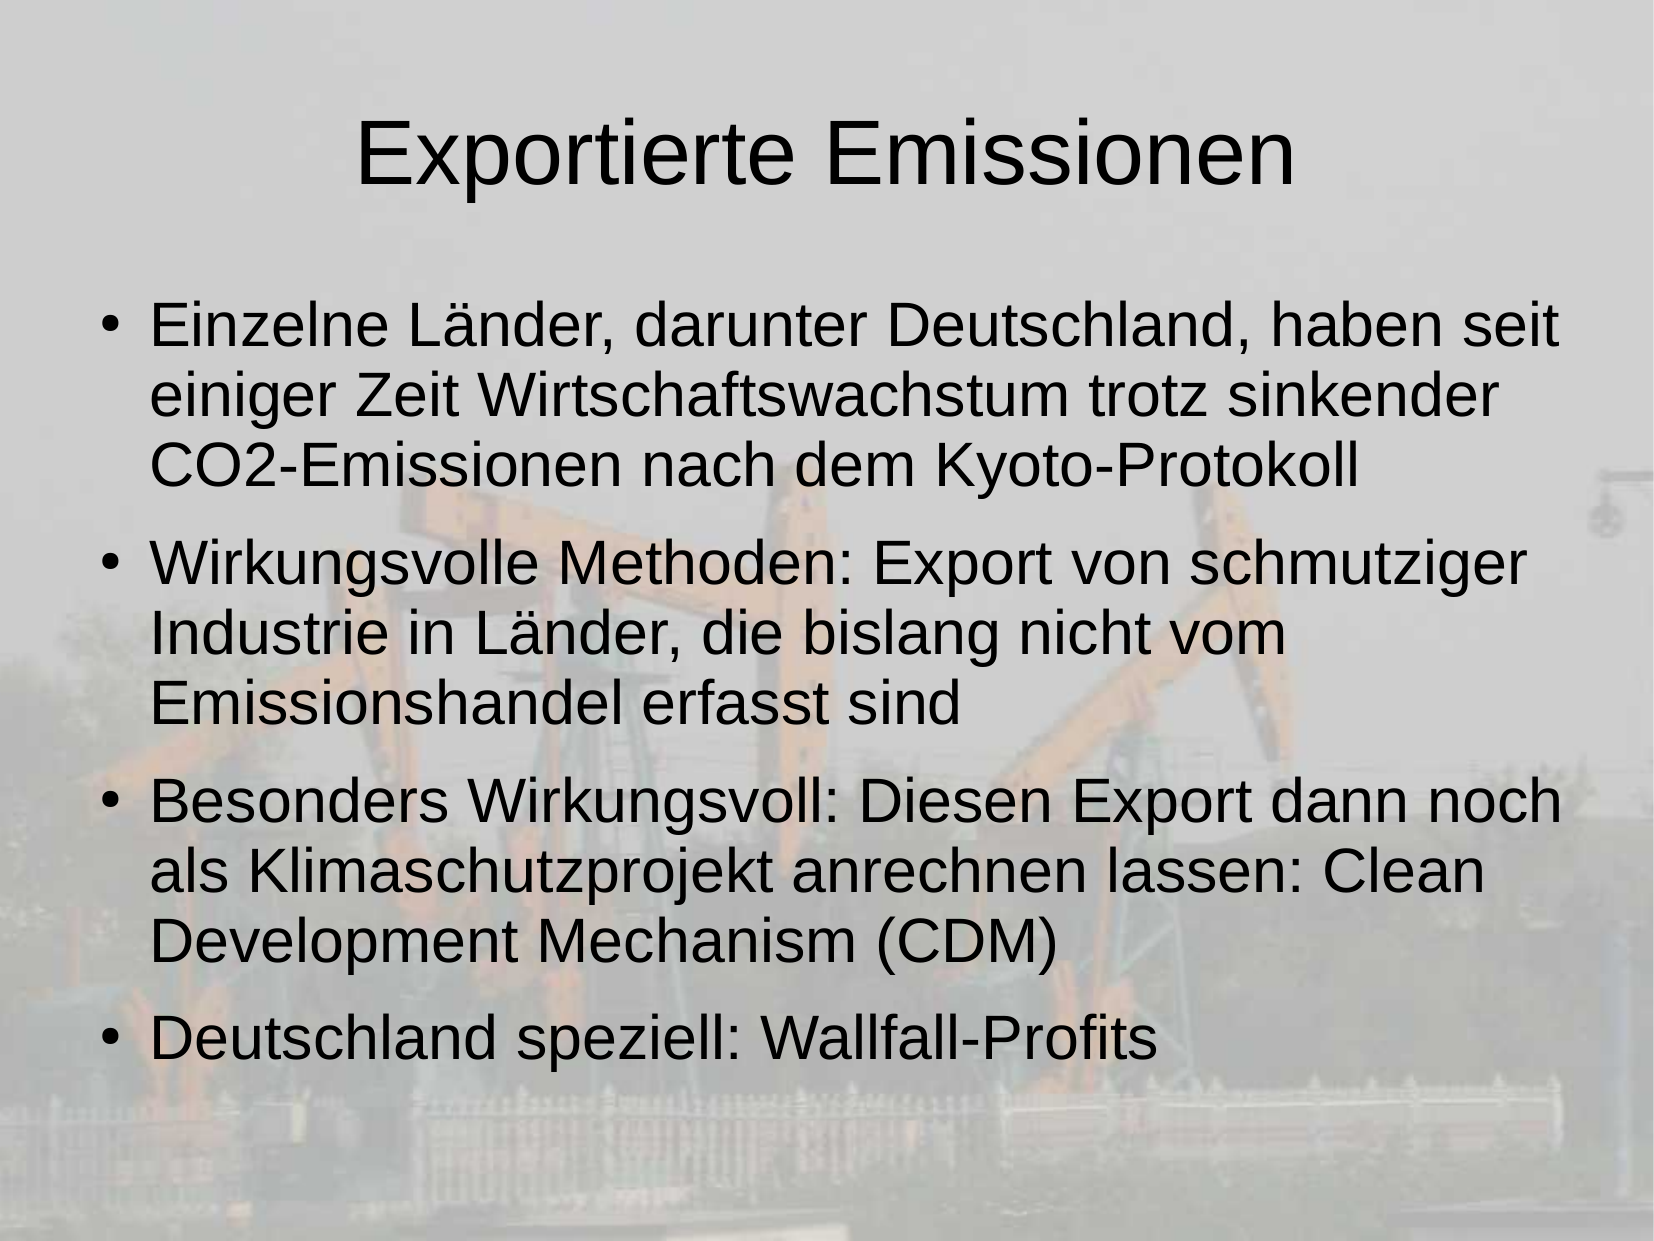

# Exportierte Emissionen
Einzelne Länder, darunter Deutschland, haben seit einiger Zeit Wirtschaftswachstum trotz sinkender CO2-Emissionen nach dem Kyoto-Protokoll
Wirkungsvolle Methoden: Export von schmutziger Industrie in Länder, die bislang nicht vom Emissionshandel erfasst sind
Besonders Wirkungsvoll: Diesen Export dann noch als Klimaschutzprojekt anrechnen lassen: Clean Development Mechanism (CDM)
Deutschland speziell: Wallfall-Profits